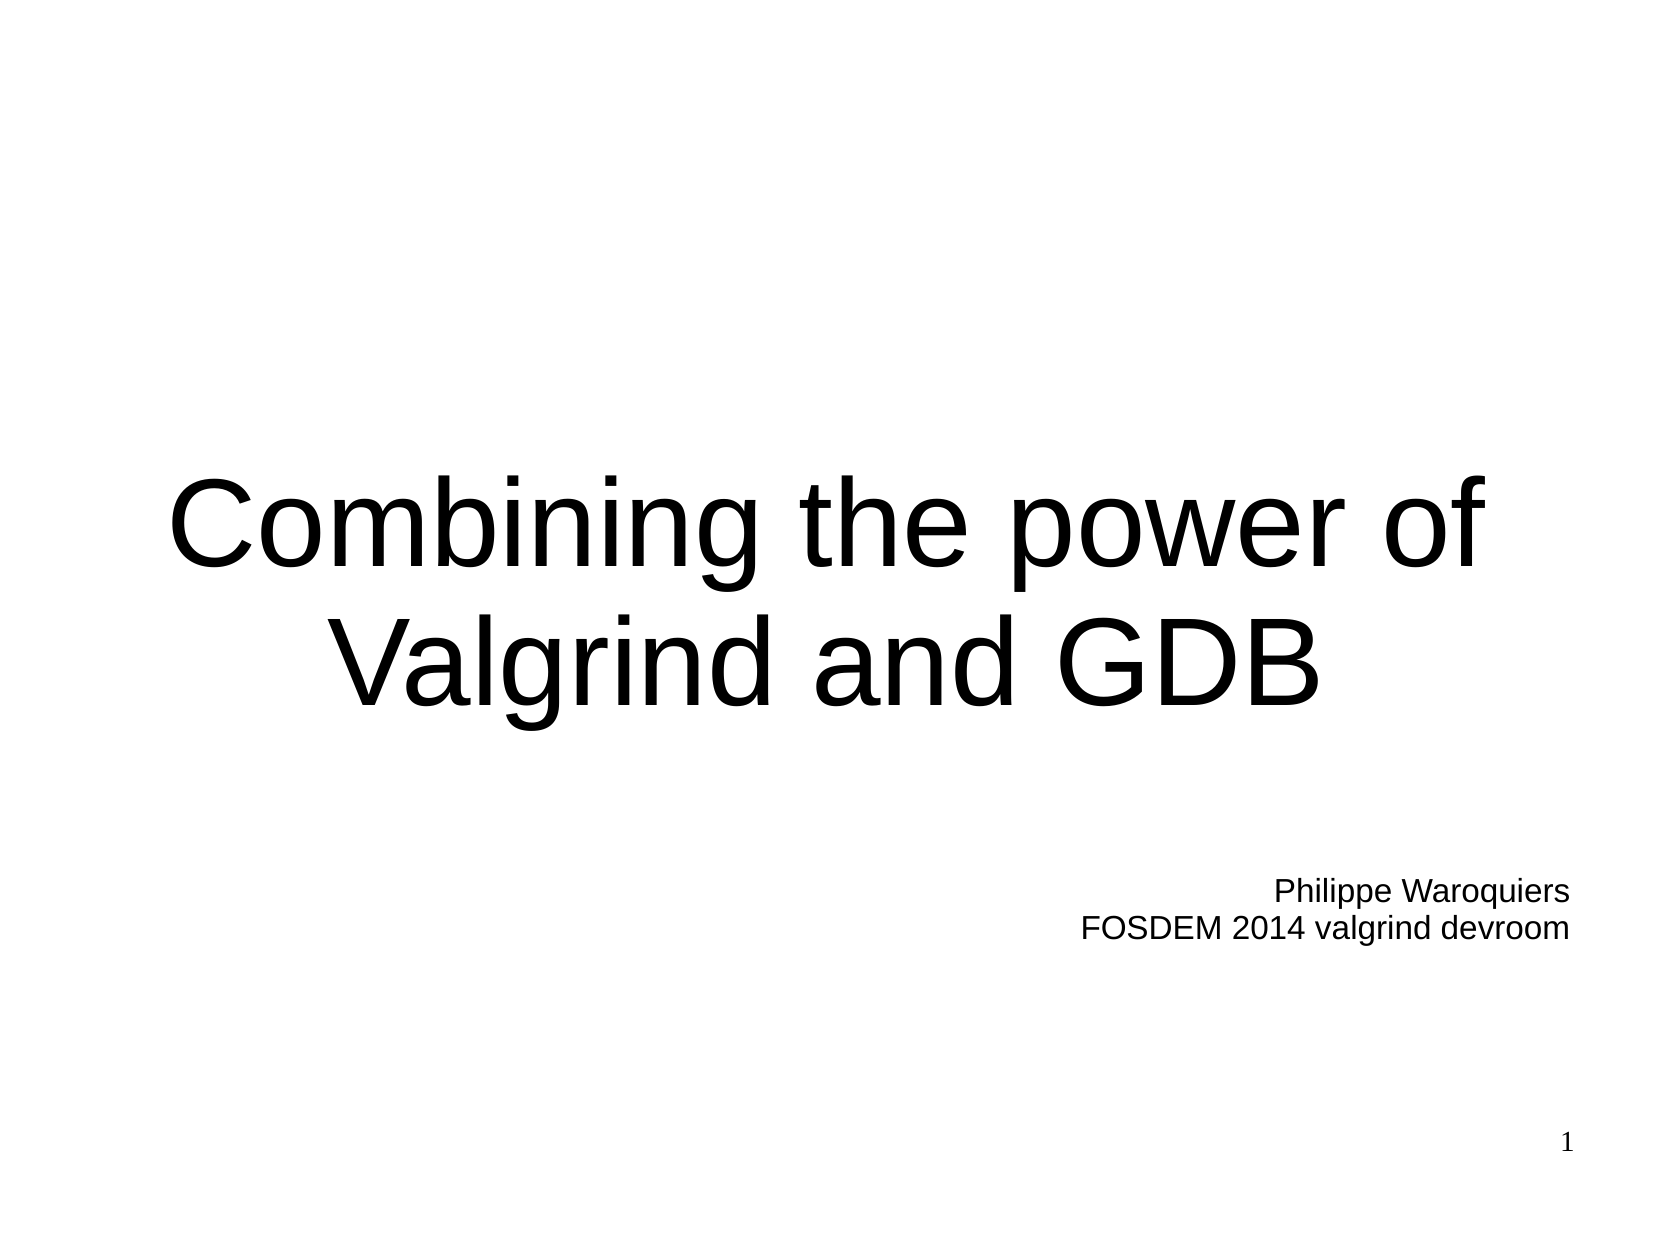

#
Combining the power of
Valgrind and GDB
Philippe Waroquiers
	FOSDEM 2014 valgrind devroom
1